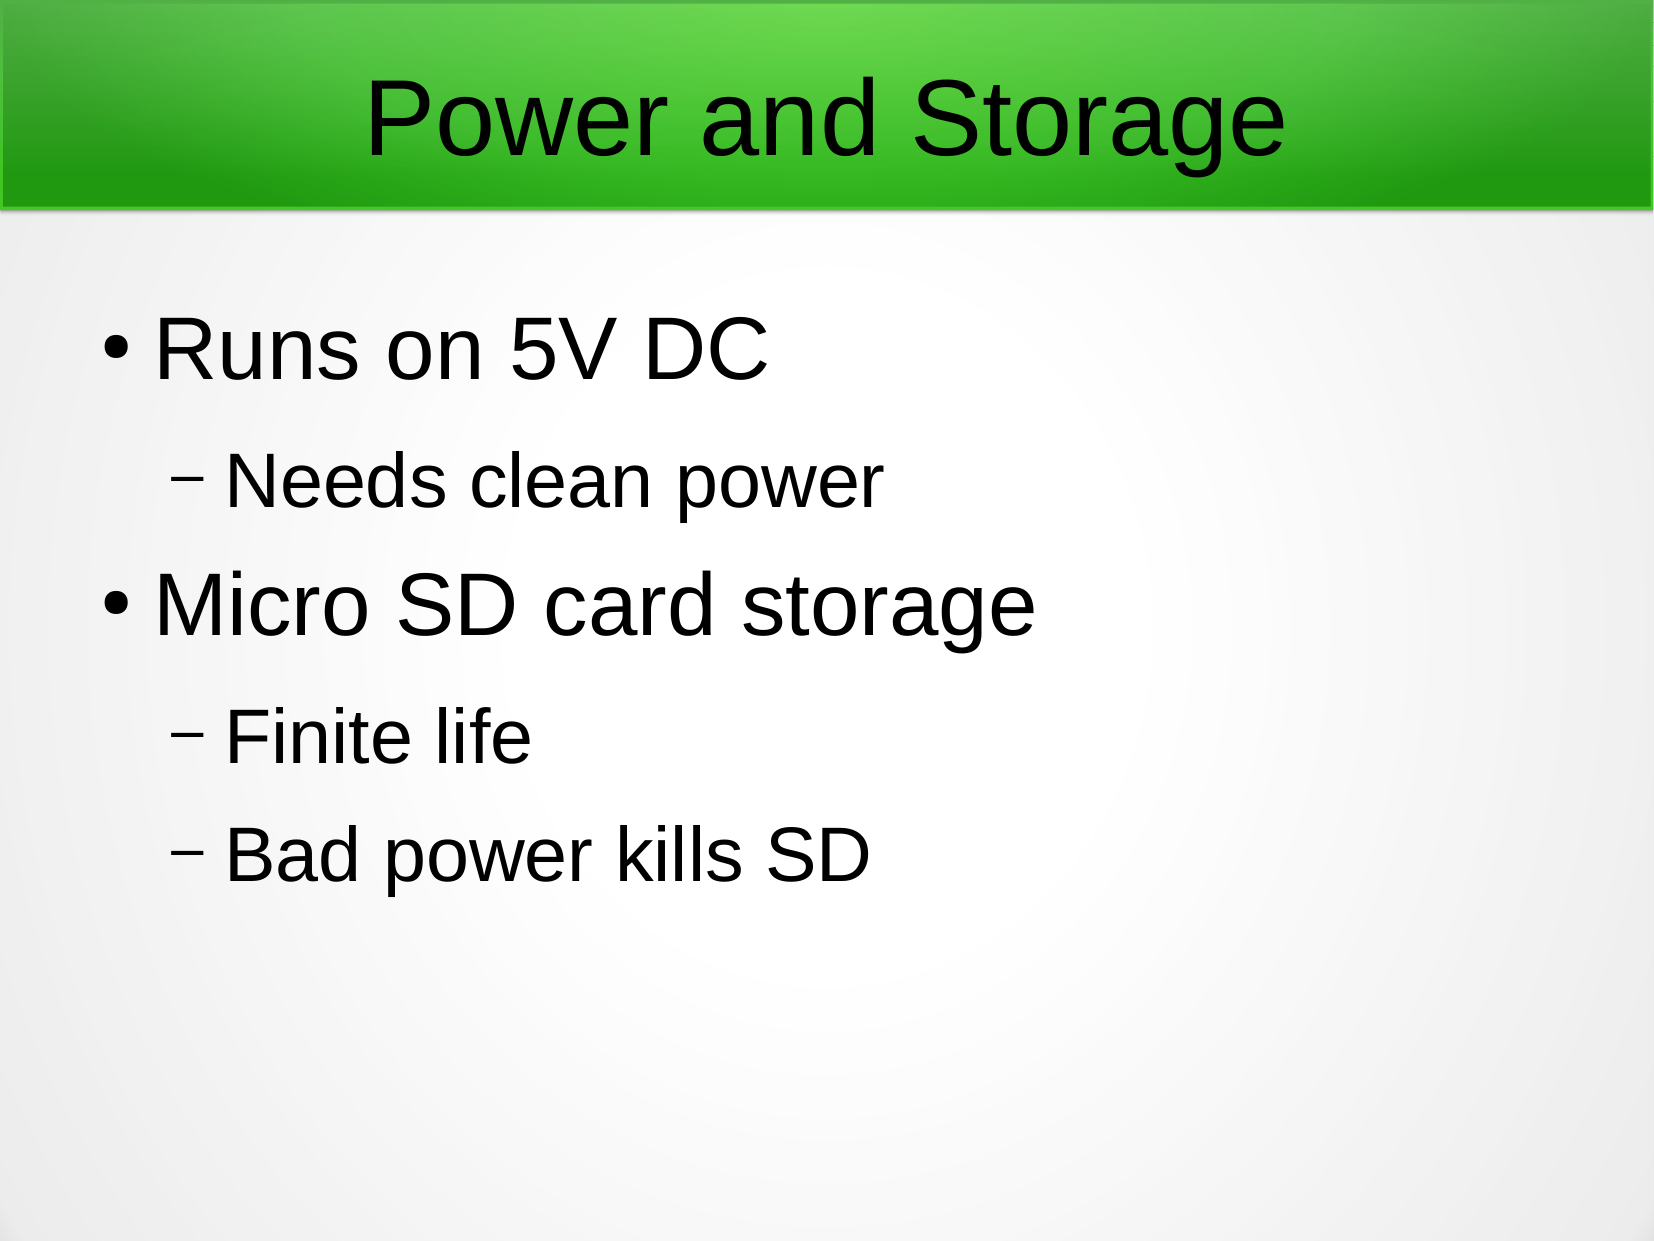

# Power and Storage
Runs on 5V DC
Needs clean power
Micro SD card storage
Finite life
Bad power kills SD